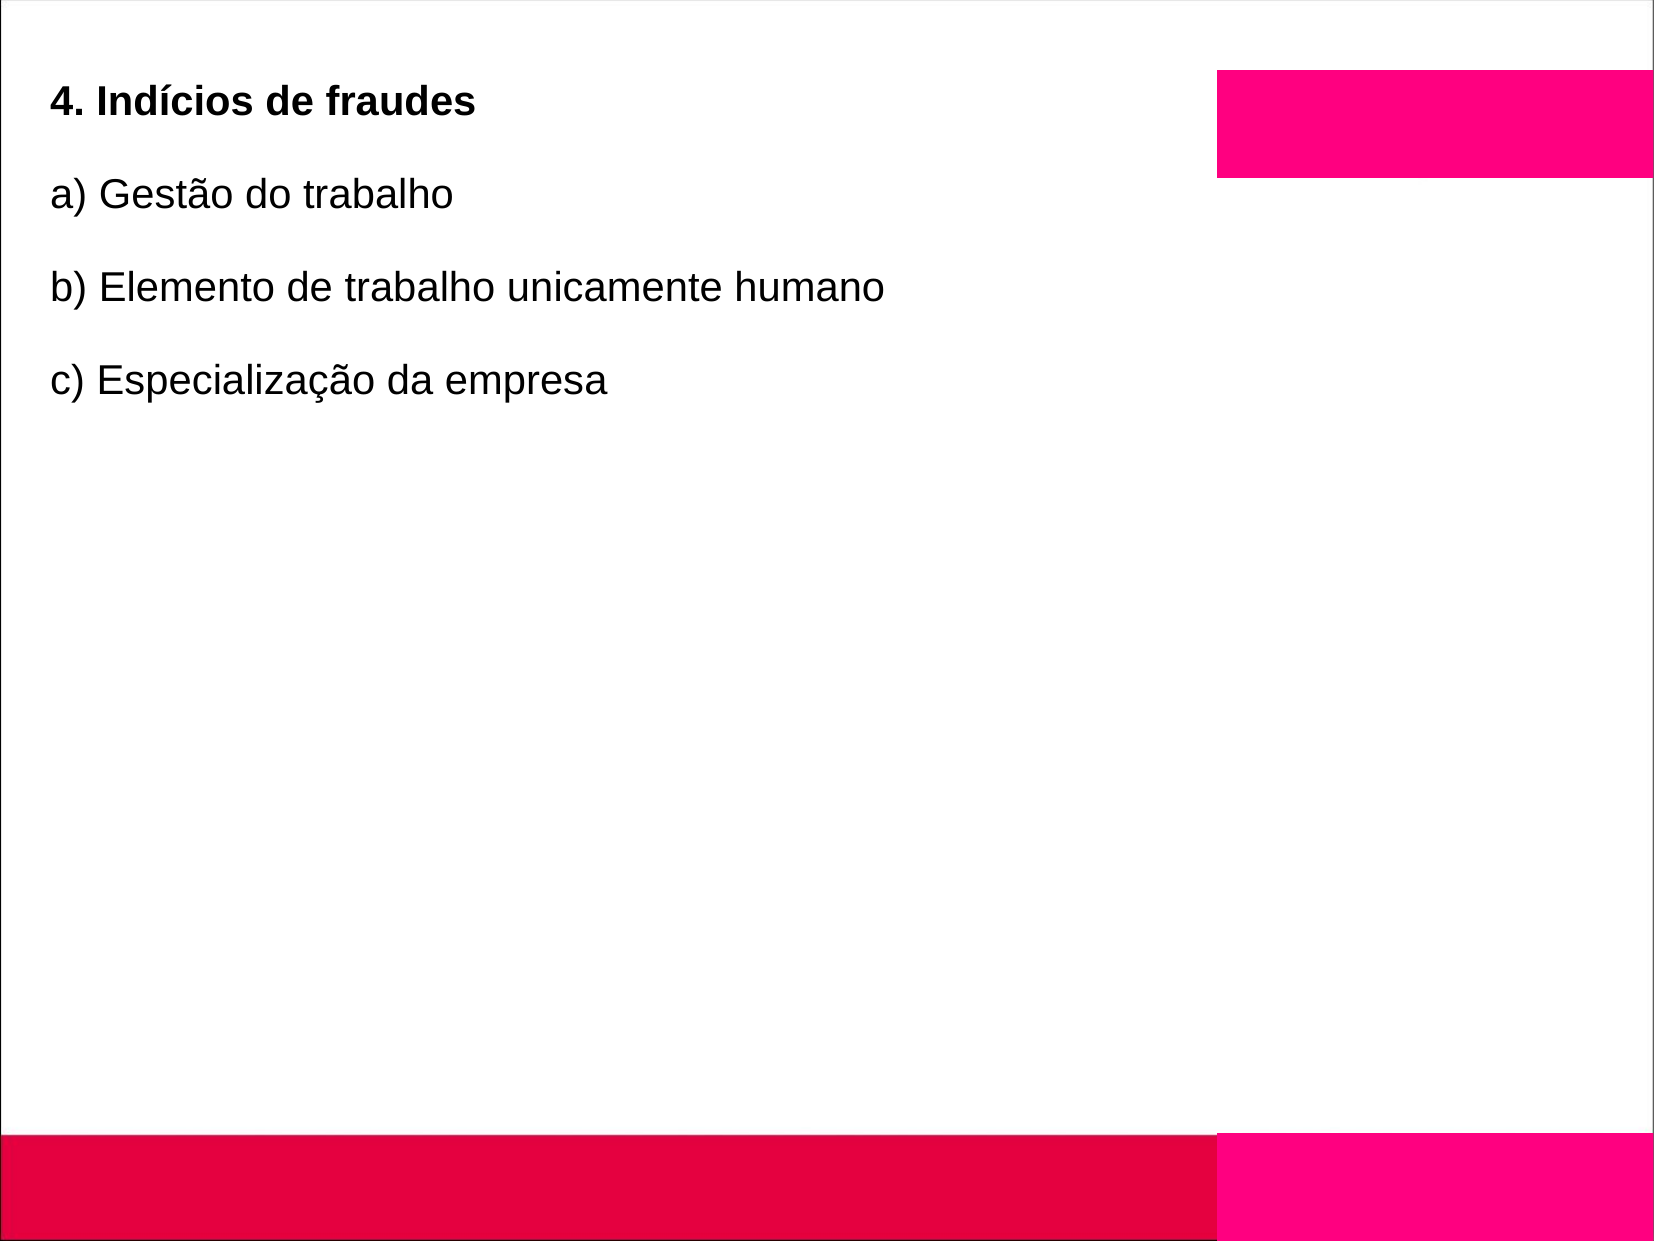

4. Indícios de fraudes
a) Gestão do trabalho
b) Elemento de trabalho unicamente humano
c) Especialização da empresa